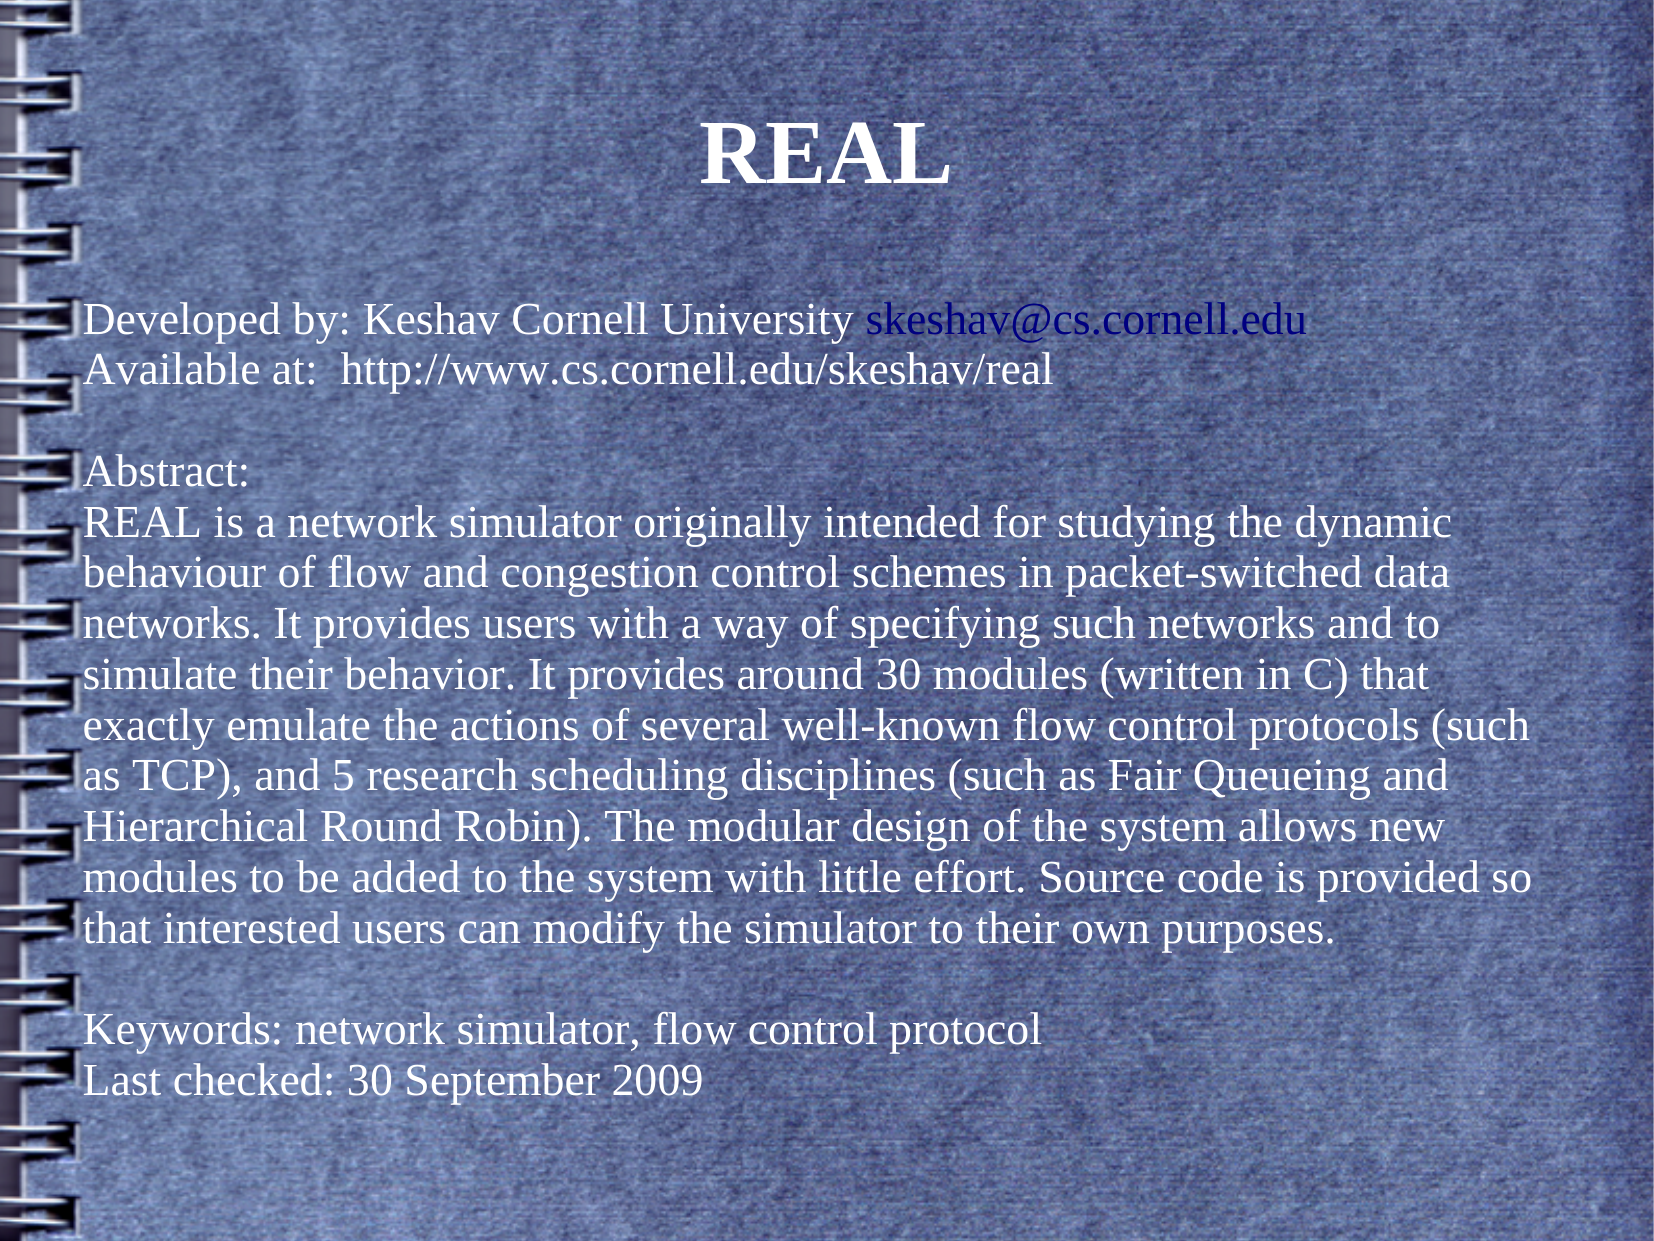

# REAL
Developed by: Keshav Cornell University skeshav@cs.cornell.edu
Available at: http://www.cs.cornell.edu/skeshav/real
Abstract:
REAL is a network simulator originally intended for studying the dynamic behaviour of flow and congestion control schemes in packet-switched data networks. It provides users with a way of specifying such networks and to simulate their behavior. It provides around 30 modules (written in C) that exactly emulate the actions of several well-known flow control protocols (such as TCP), and 5 research scheduling disciplines (such as Fair Queueing and Hierarchical Round Robin). The modular design of the system allows new modules to be added to the system with little effort. Source code is provided so that interested users can modify the simulator to their own purposes.
Keywords: network simulator, flow control protocol
Last checked: 30 September 2009